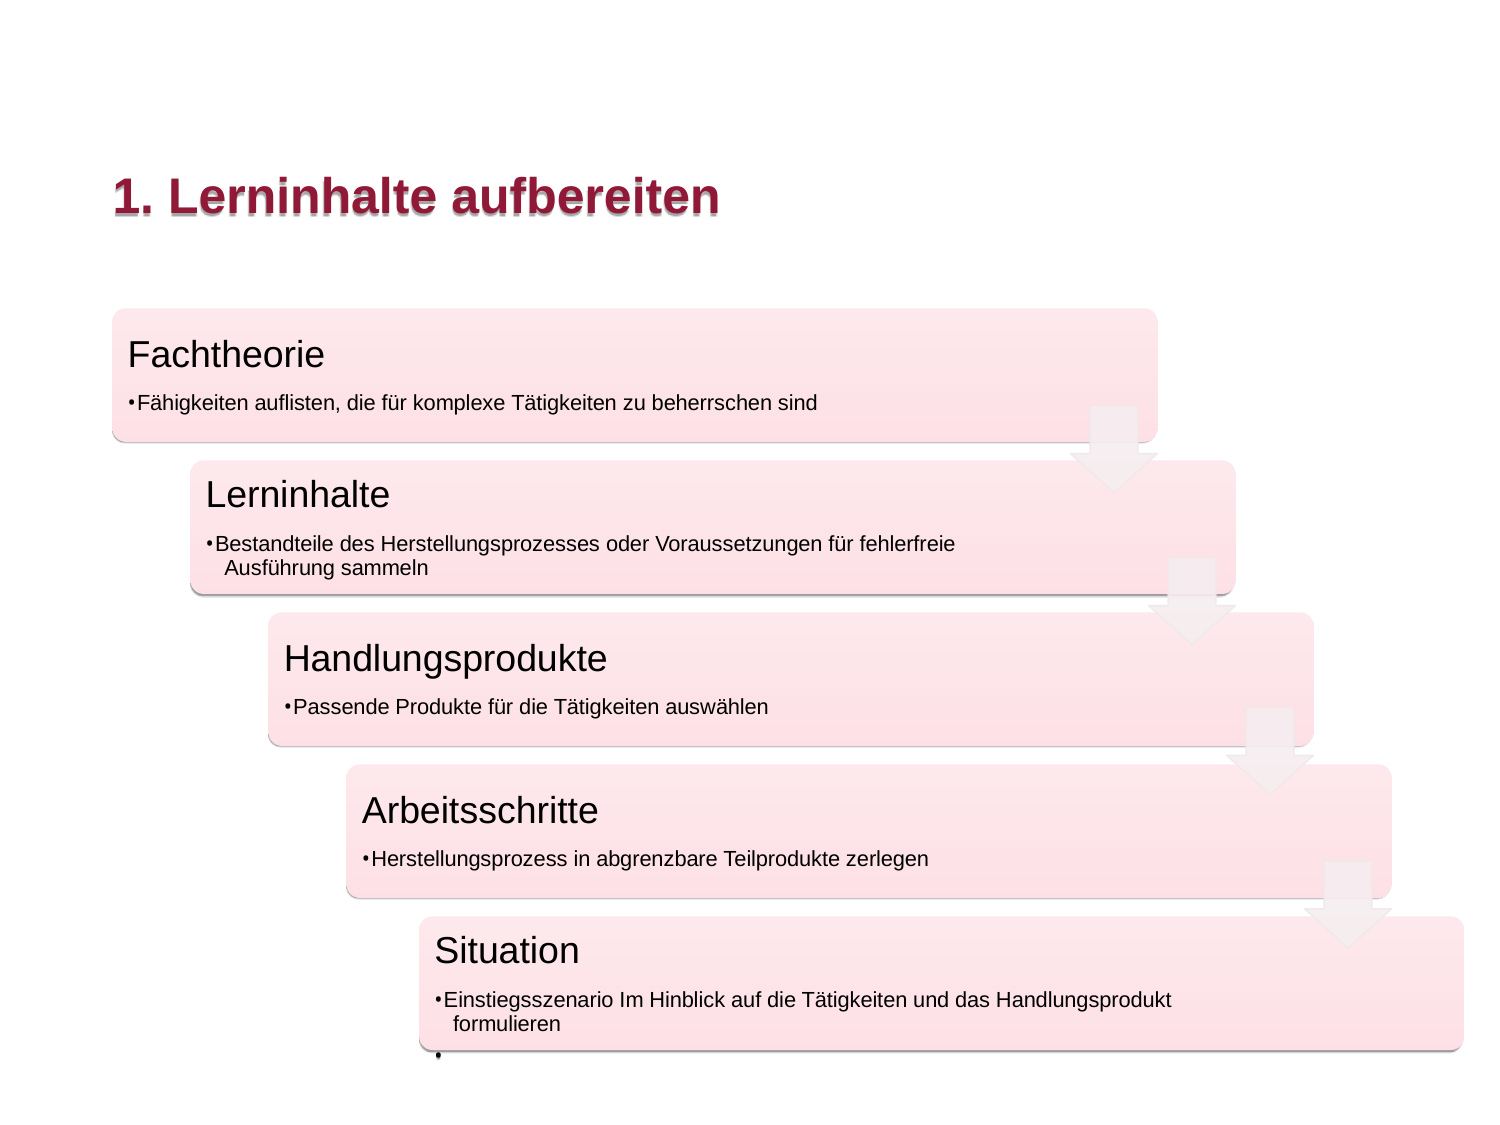

# 1. Lerninhalte aufbereiten
Fachtheorie
Fähigkeiten auflisten, die für komplexe Tätigkeiten zu beherrschen sind
Lerninhalte
Bestandteile des Herstellungsprozesses oder Voraussetzungen für fehlerfreie Ausführung sammeln
Handlungsprodukte
Passende Produkte für die Tätigkeiten auswählen
Arbeitsschritte
Herstellungsprozess in abgrenzbare Teilprodukte zerlegen
Situation
Einstiegsszenario Im Hinblick auf die Tätigkeiten und das Handlungsprodukt formulieren